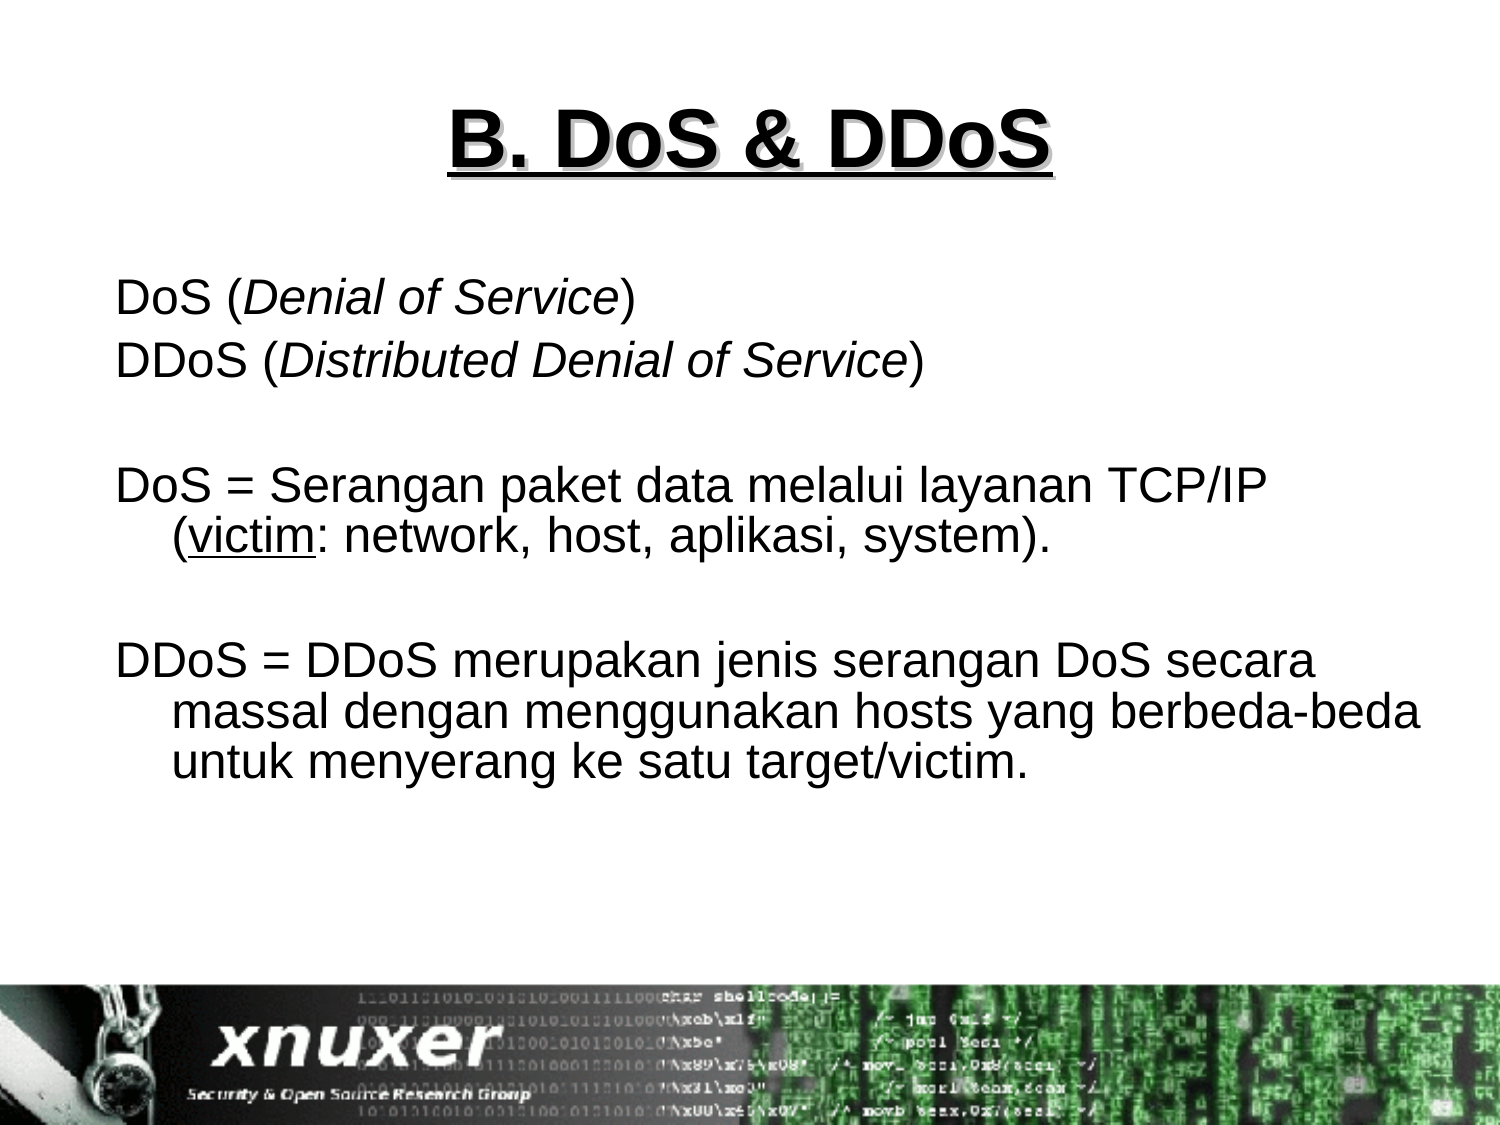

# B. DoS & DDoS
DoS (Denial of Service)
DDoS (Distributed Denial of Service)
DoS = Serangan paket data melalui layanan TCP/IP (victim: network, host, aplikasi, system).
DDoS = DDoS merupakan jenis serangan DoS secara massal dengan menggunakan hosts yang berbeda-beda untuk menyerang ke satu target/victim.